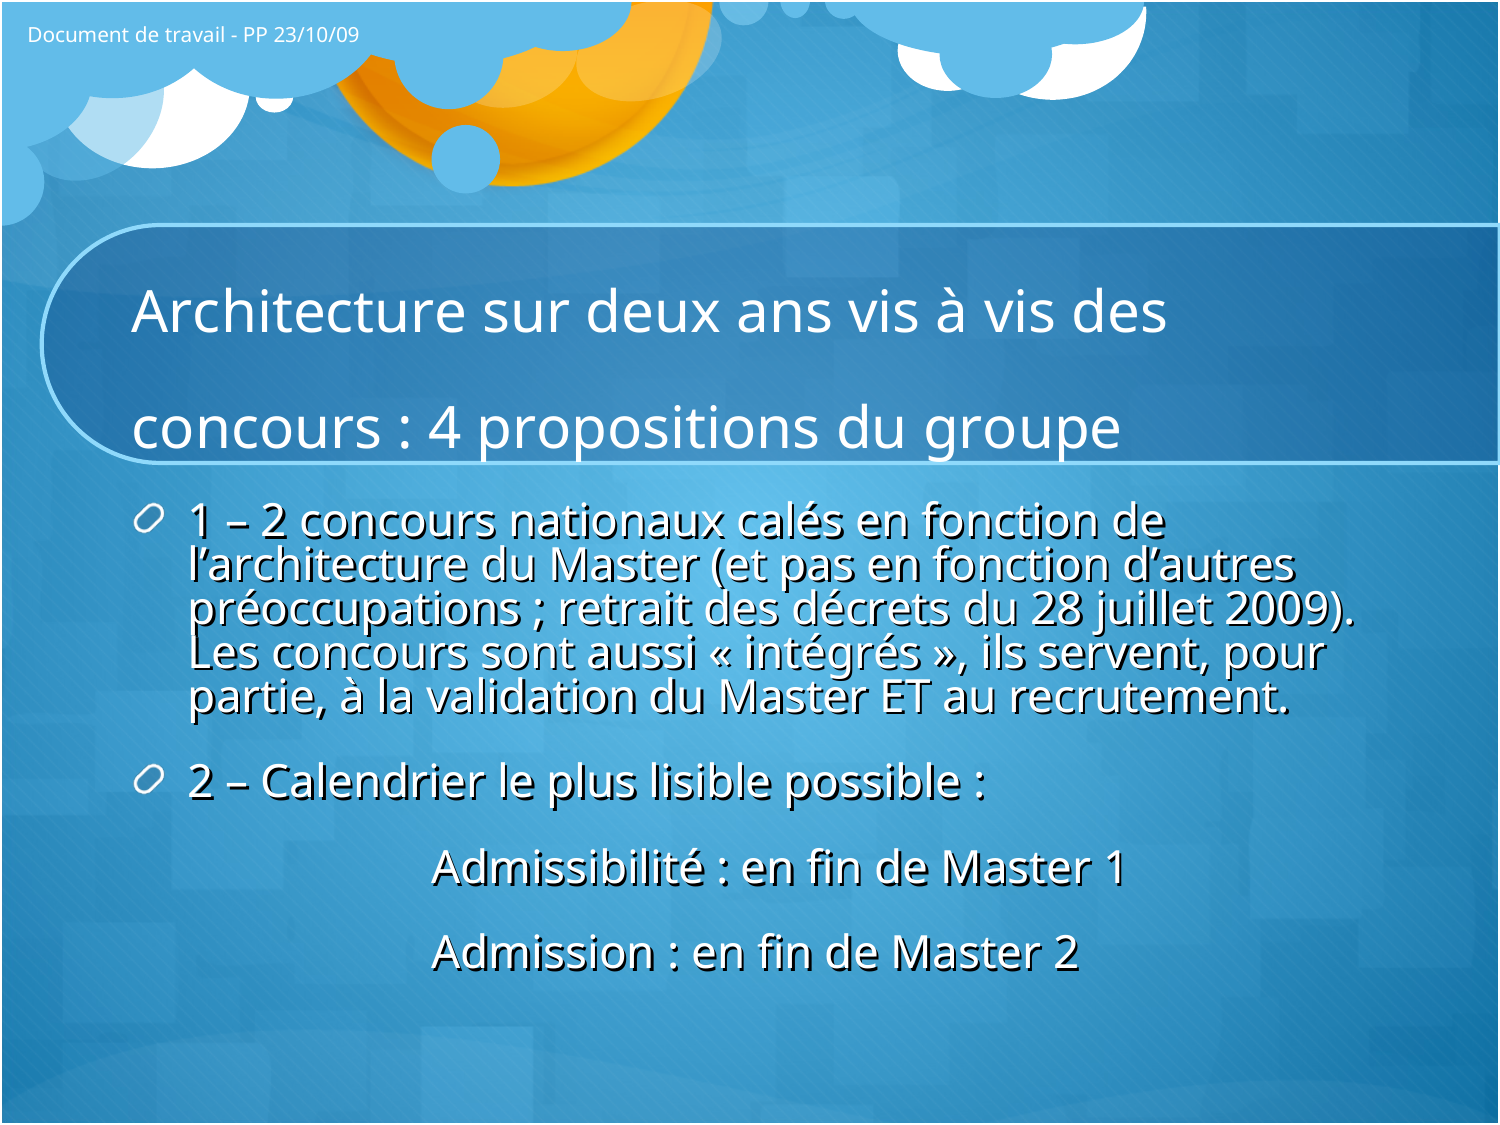

Document de travail - PP 23/10/09
Architecture sur deux ans vis à vis des concours : 4 propositions du groupe
1 – 2 concours nationaux calés en fonction de l’architecture du Master (et pas en fonction d’autres préoccupations ; retrait des décrets du 28 juillet 2009). Les concours sont aussi « intégrés », ils servent, pour partie, à la validation du Master ET au recrutement.
2 – Calendrier le plus lisible possible :
			Admissibilité : en fin de Master 1
			Admission : en fin de Master 2